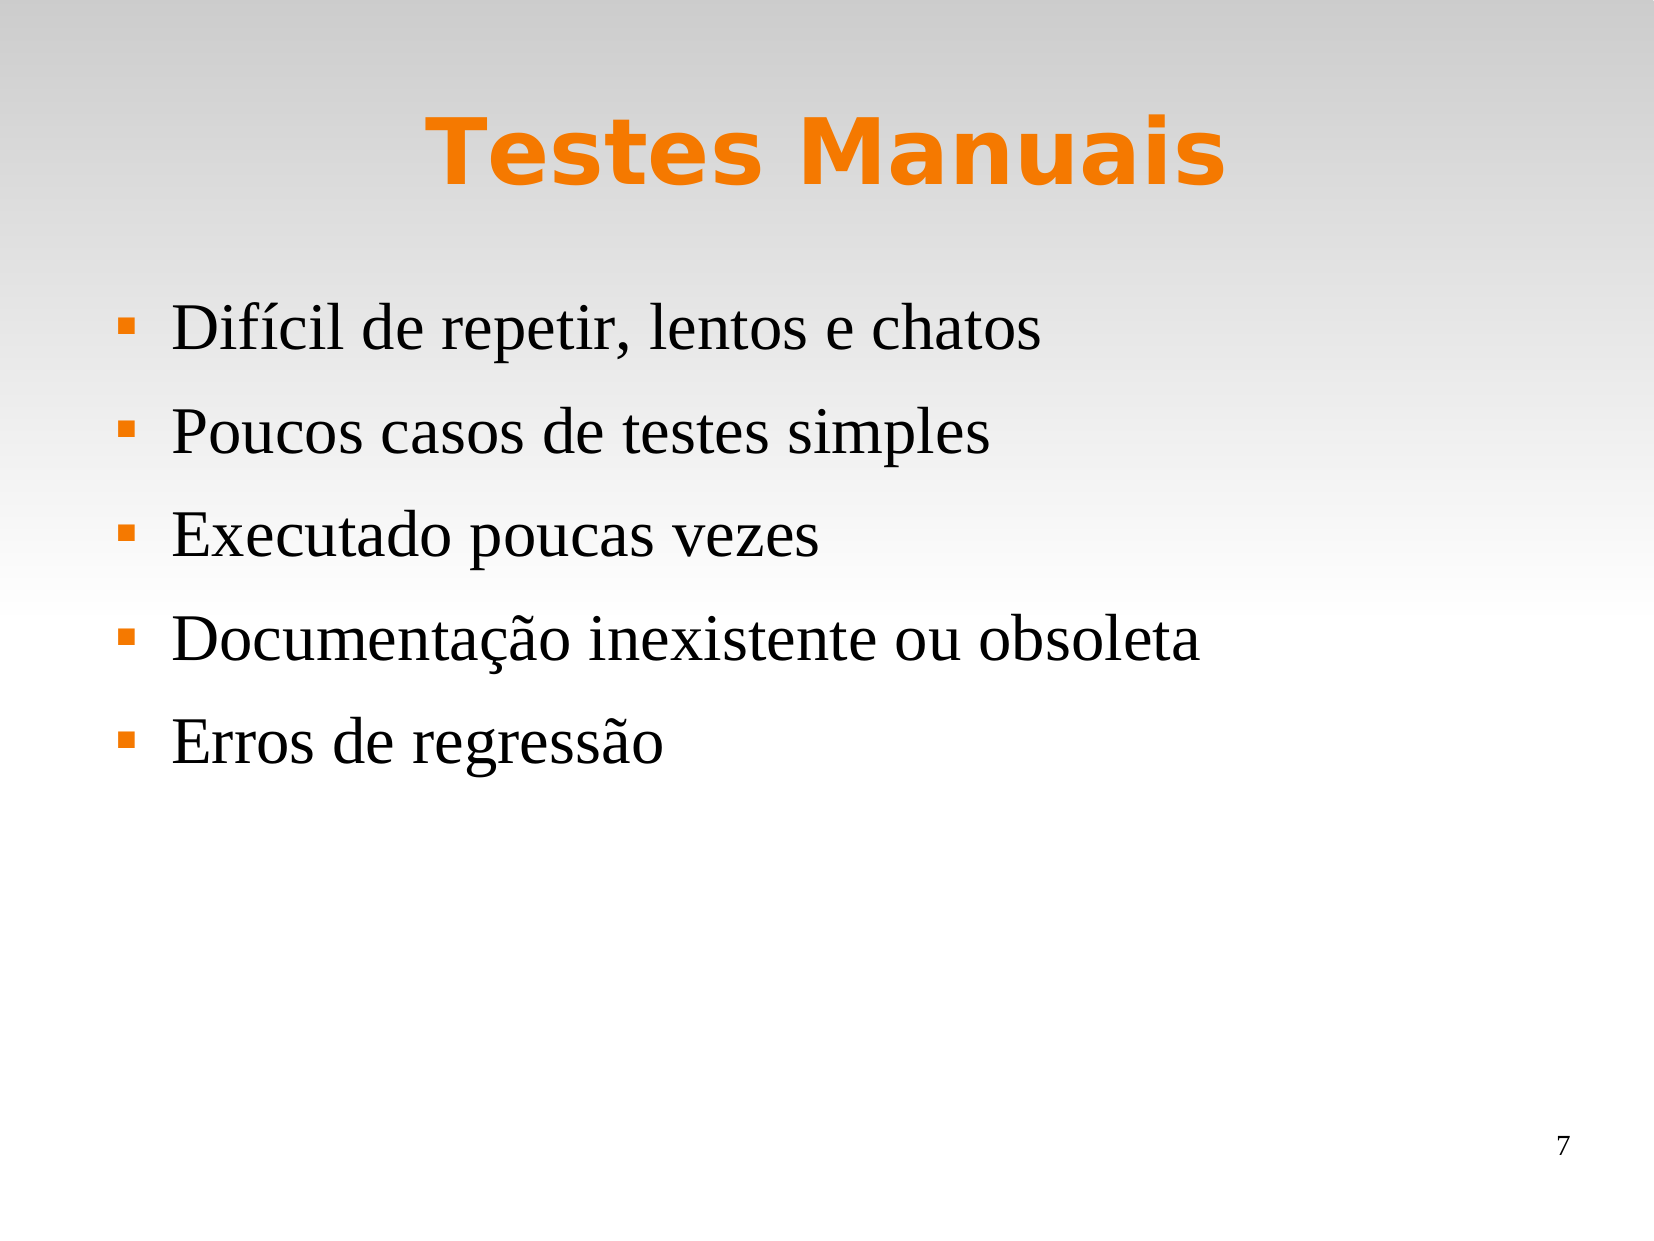

# Testes Manuais
Difícil de repetir, lentos e chatos
Poucos casos de testes simples
Executado poucas vezes
Documentação inexistente ou obsoleta
Erros de regressão
7